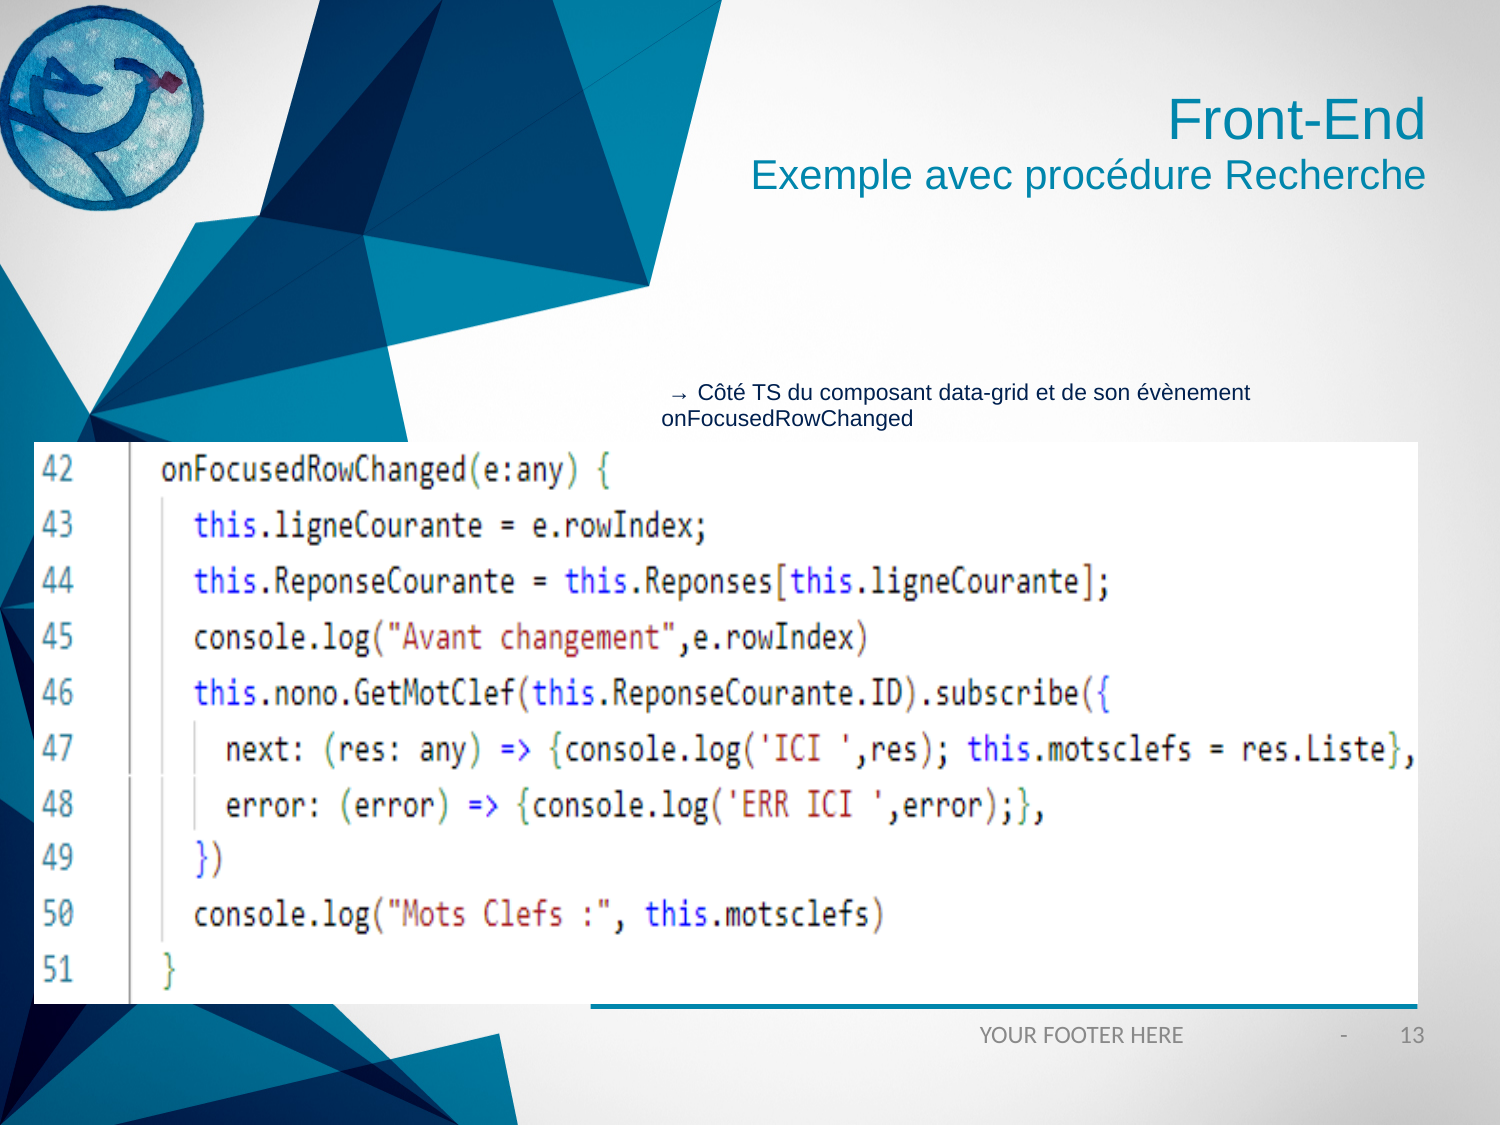

Front-End
Exemple avec procédure Recherche
# → Côté TS du composant data-grid et de son évènement onFocusedRowChanged
YOUR FOOTER HERE
13